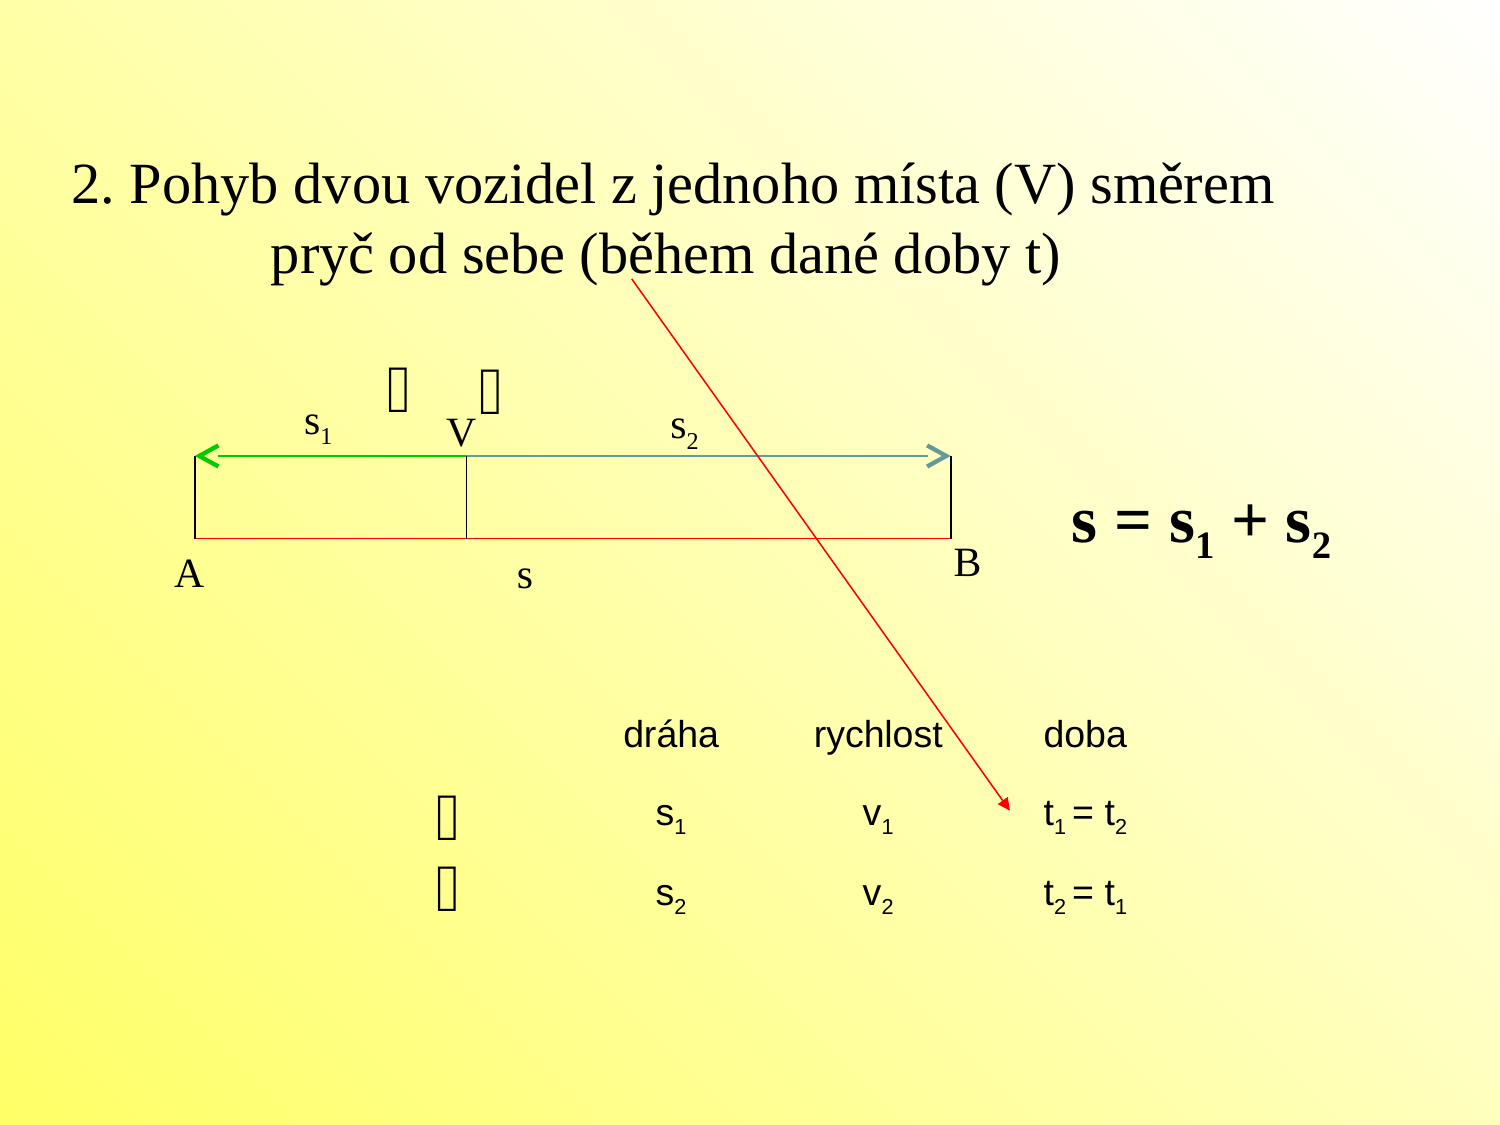

2. Pohyb dvou vozidel z jednoho místa (V) směrem pryč od sebe (během dané doby t)


s1
s2
V
s = s1 + s2
B
A
s
| | dráha | rychlost | doba |
| --- | --- | --- | --- |
| | s1 | v1 | t1 = t2 |
| | s2 | v2 | t2 = t1 |

